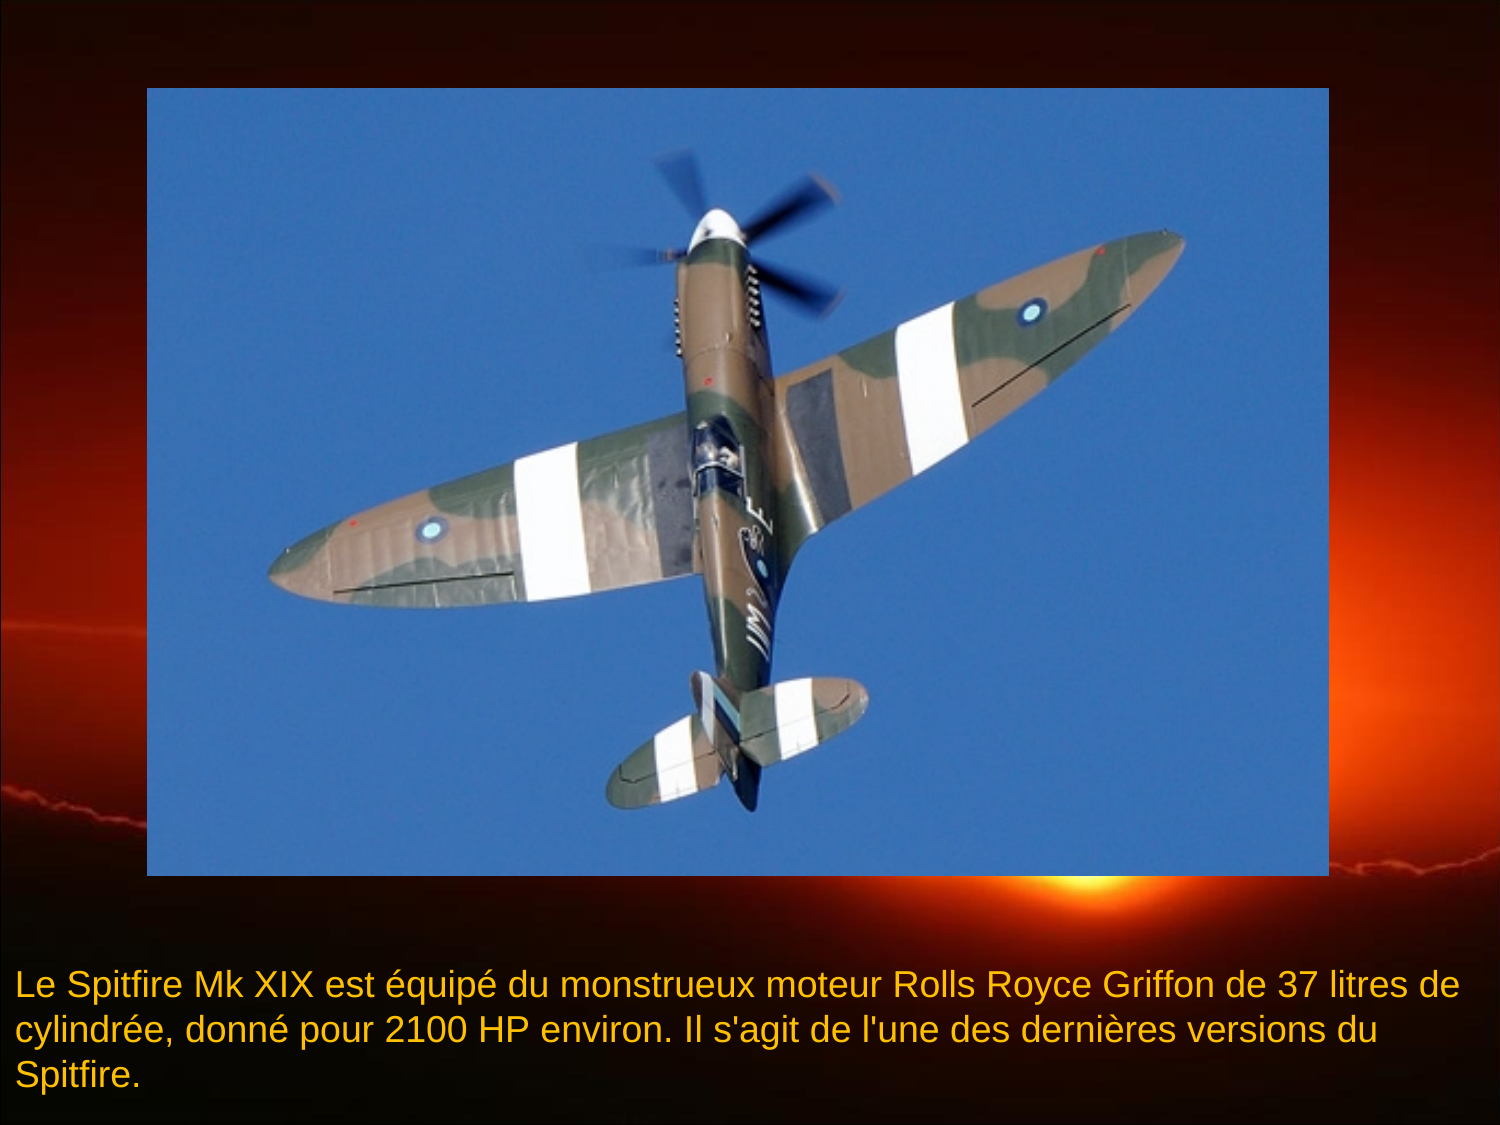

Le Spitfire Mk XIX est équipé du monstrueux moteur Rolls Royce Griffon de 37 litres de cylindrée, donné pour 2100 HP environ. Il s'agit de l'une des dernières versions du Spitfire.